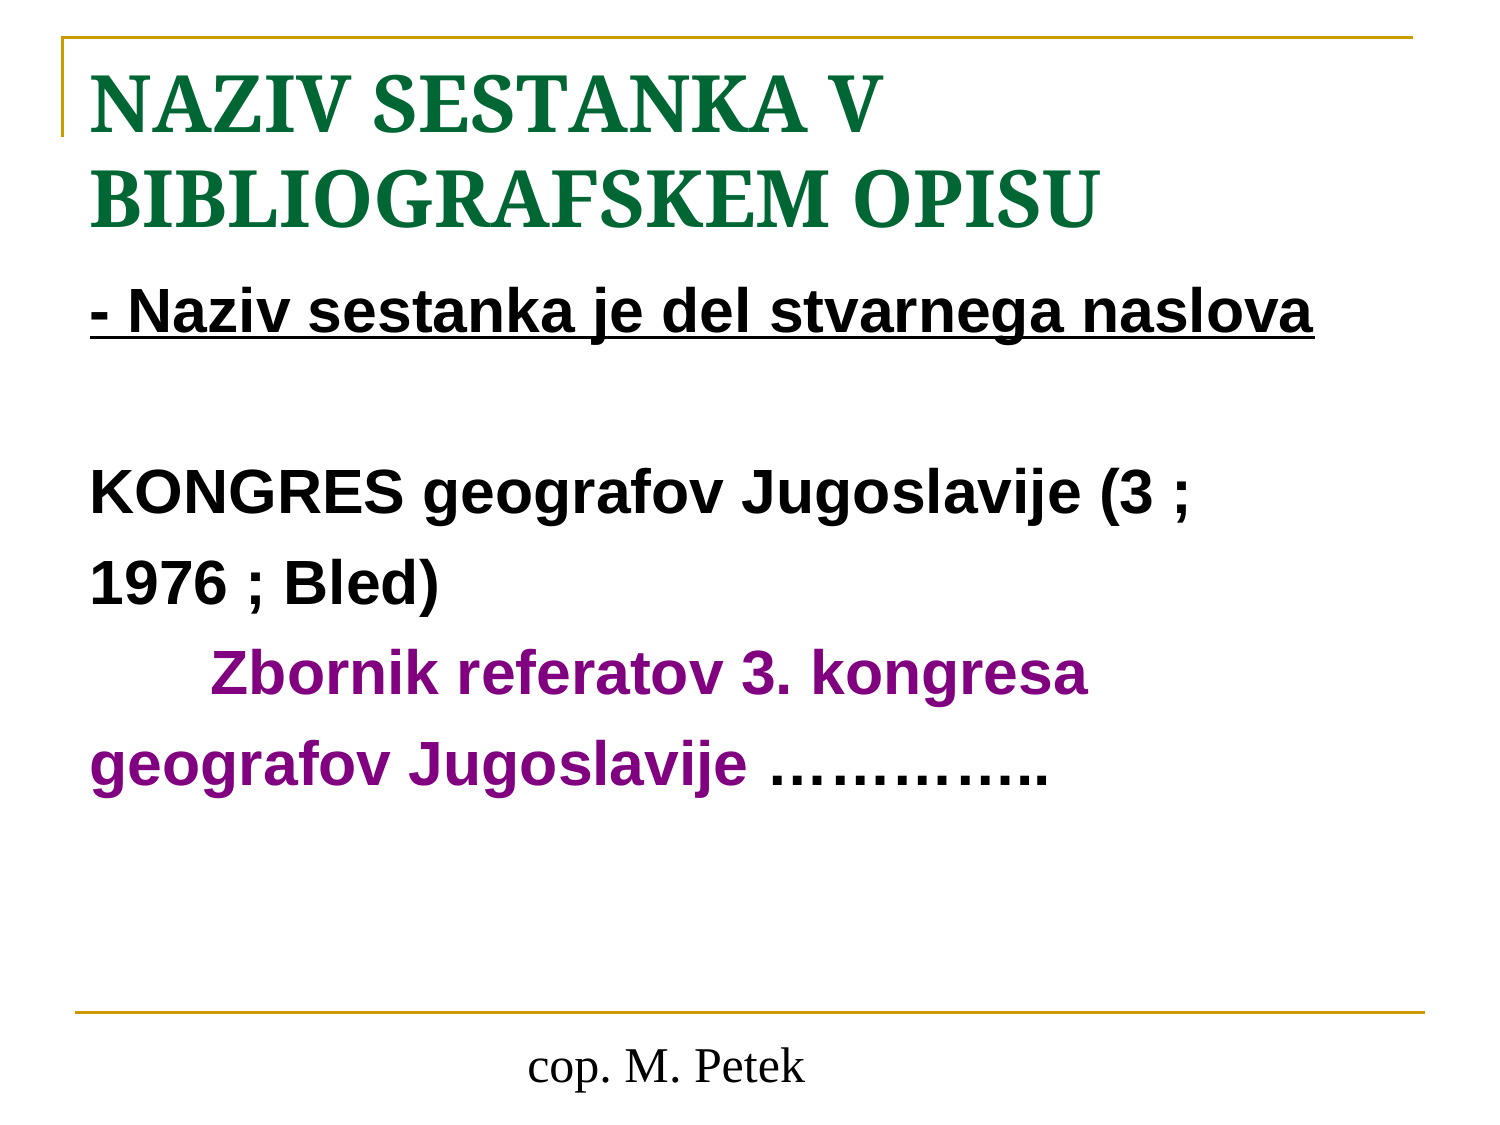

# NAZIV SESTANKA V BIBLIOGRAFSKEM OPISU
- Naziv sestanka je del stvarnega naslova
KONGRES geografov Jugoslavije (3 ;
1976 ; Bled)
 Zbornik referatov 3. kongresa
geografov Jugoslavije …………..
cop. M. Petek